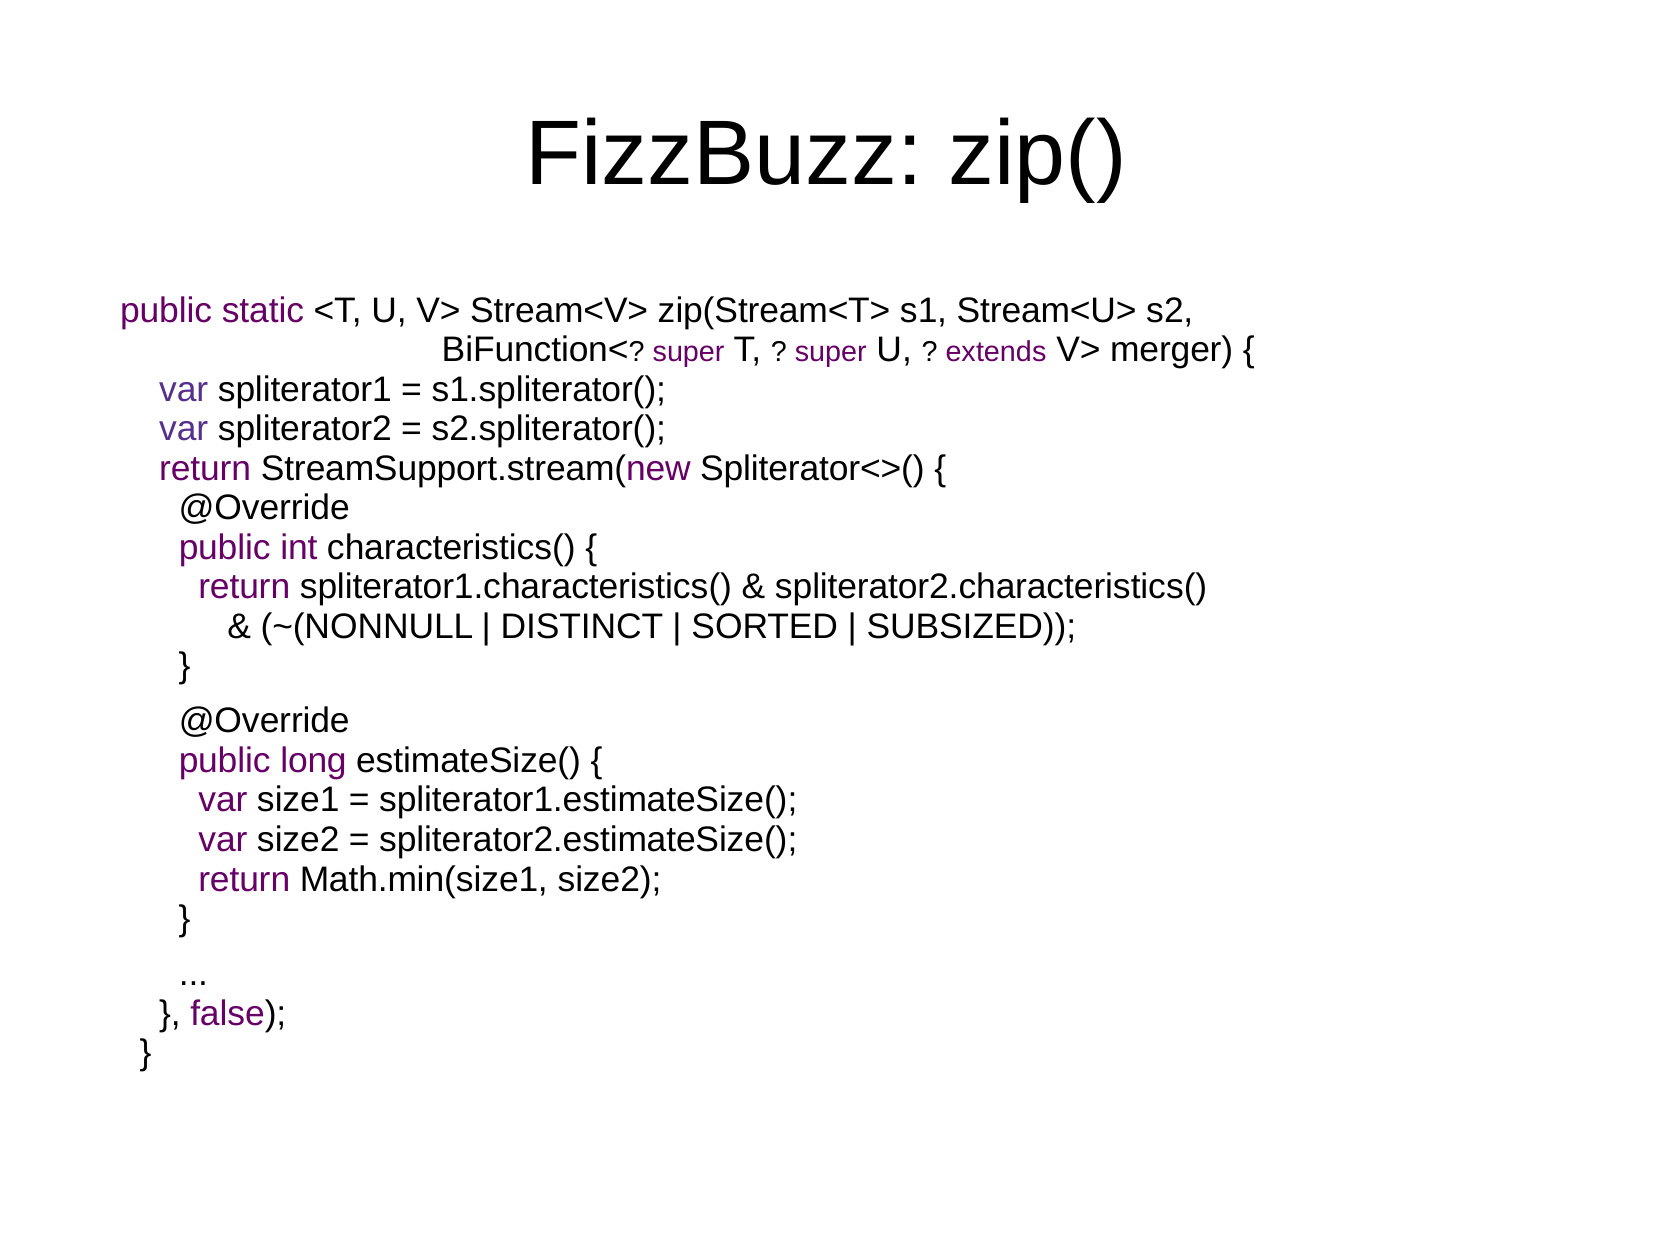

# FizzBuzz: zip()
public static <T, U, V> Stream<V> zip(Stream<T> s1, Stream<U> s2,
 BiFunction<? super T, ? super U, ? extends V> merger) {
 var spliterator1 = s1.spliterator();
 var spliterator2 = s2.spliterator();
 return StreamSupport.stream(new Spliterator<>() {
 @Override
 public int characteristics() {
 return spliterator1.characteristics() & spliterator2.characteristics()
 & (~(NONNULL | DISTINCT | SORTED | SUBSIZED));
 }
 @Override
 public long estimateSize() {
 var size1 = spliterator1.estimateSize();
 var size2 = spliterator2.estimateSize();
 return Math.min(size1, size2);
 }
 ...
 }, false);
 }